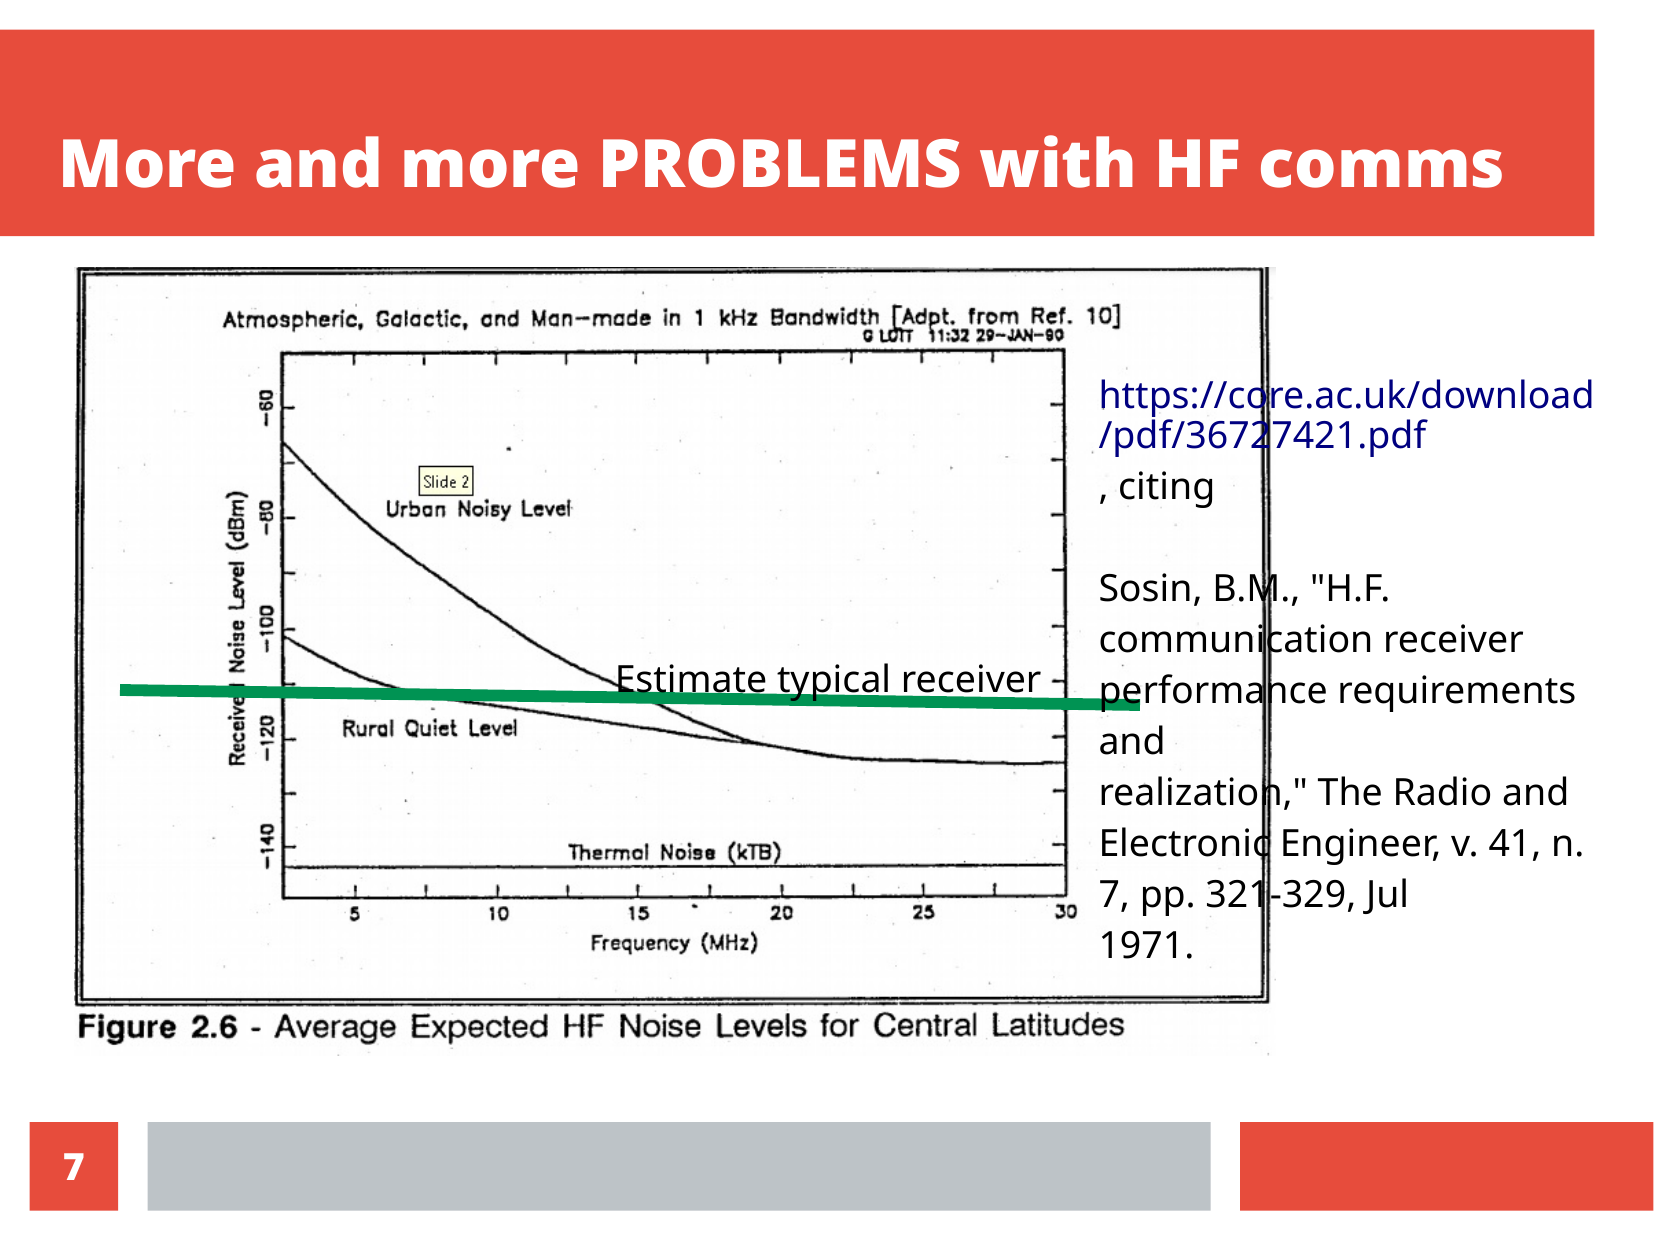

# More and more PROBLEMS with HF comms
https://core.ac.uk/download/pdf/36727421.pdf, citing
Sosin, B.M., "H.F. communication receiver performance requirements and
realization," The Radio and Electronic Engineer, v. 41, n. 7, pp. 321-329, Jul
1971.
Estimate typical receiver
7